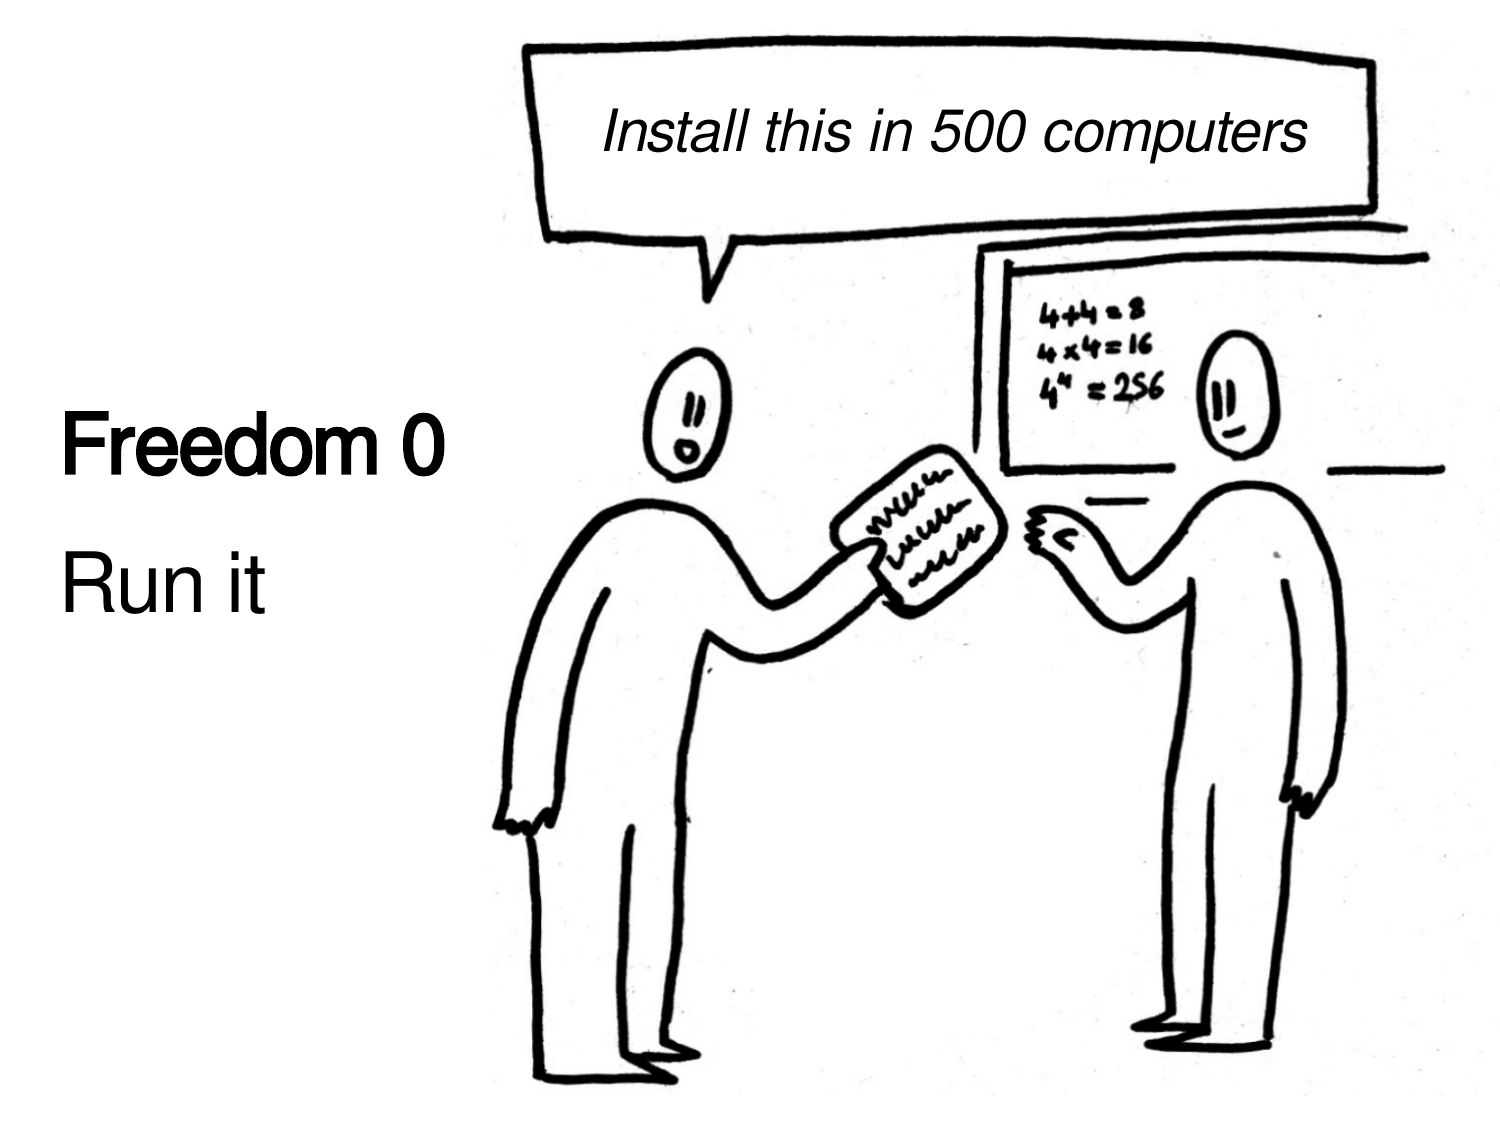

Install this in 500 computers
Freedom 0
Run it